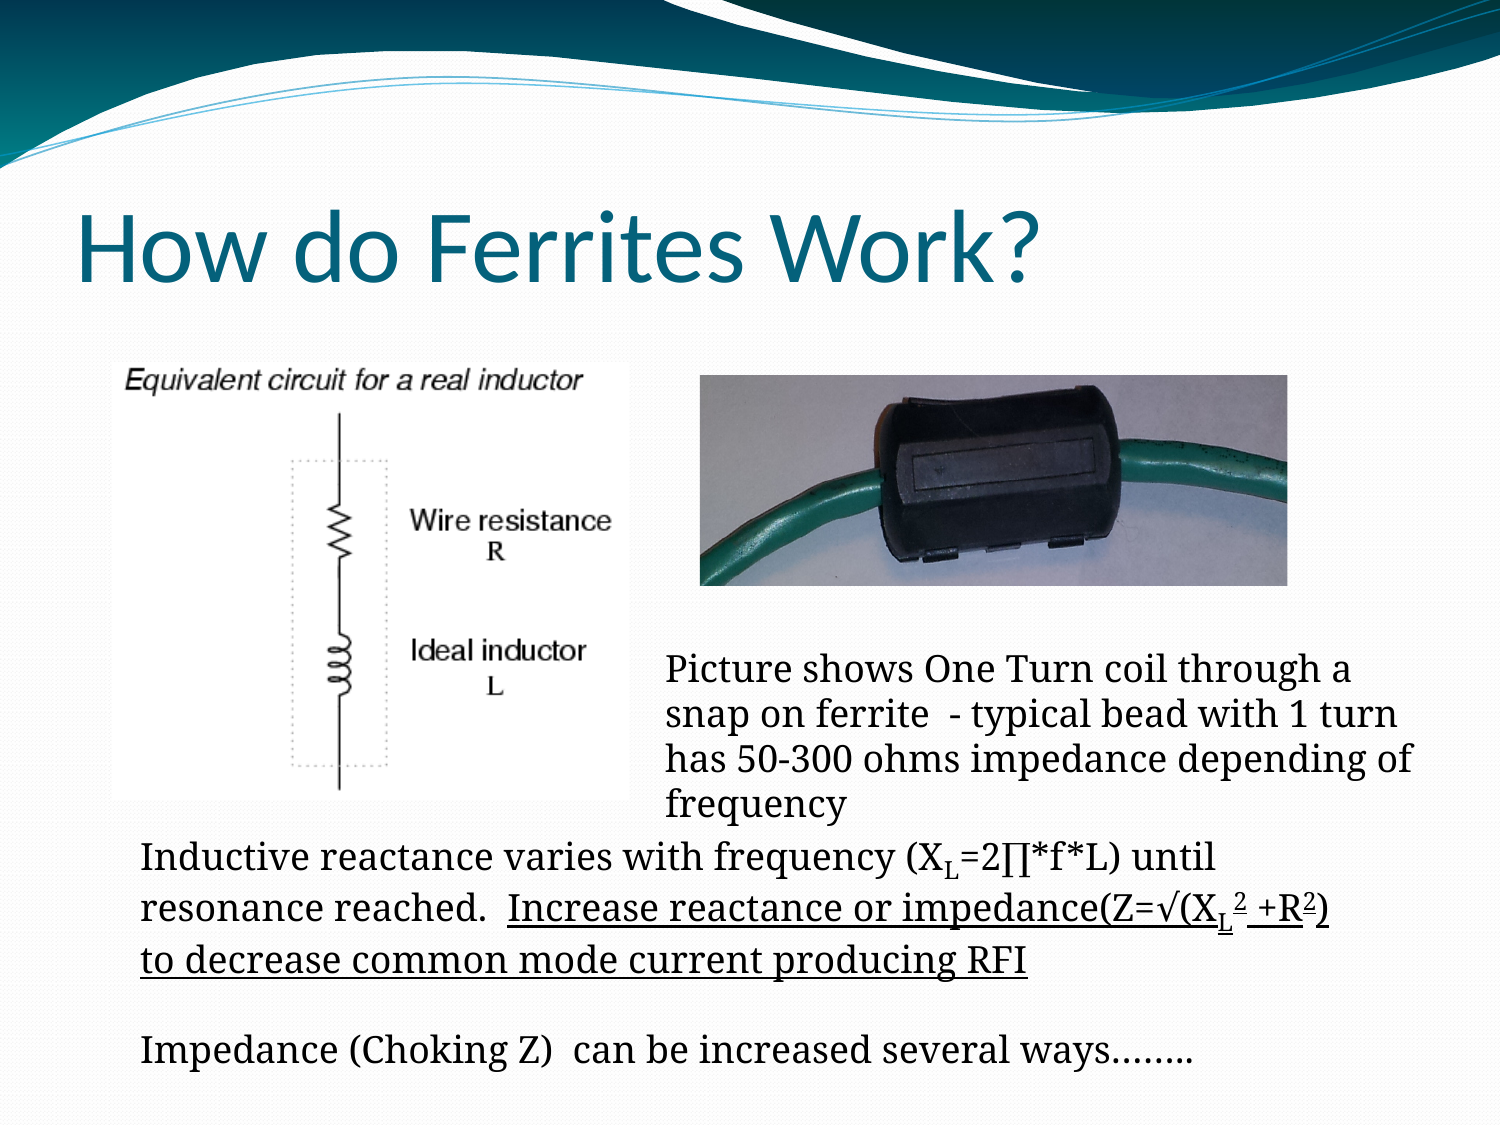

# How do Ferrites Work?
Picture shows One Turn coil through a snap on ferrite - typical bead with 1 turn has 50-300 ohms impedance depending of frequency
Inductive reactance varies with frequency (XL=2∏*f*L) until resonance reached. Increase reactance or impedance(Z=√(XL2 +R2) to decrease common mode current producing RFI
Impedance (Choking Z) can be increased several ways……..